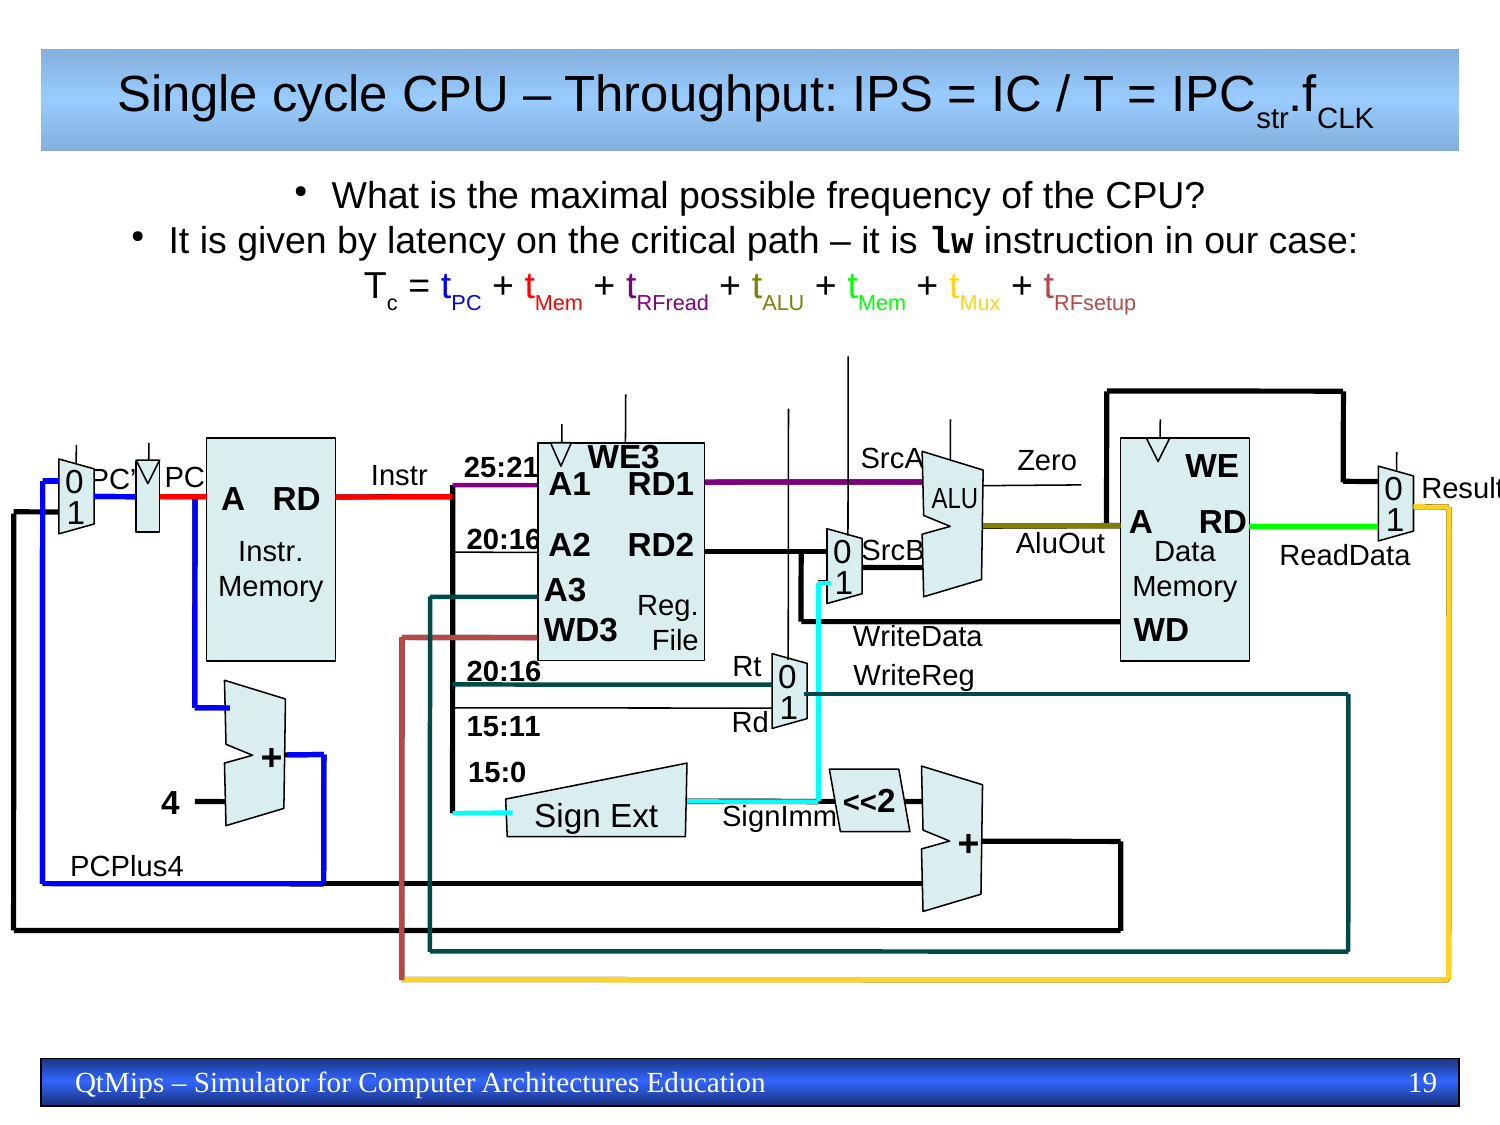

# Single cycle CPU – Throughput: IPS = IC / T = IPCstr.fCLK
What is the maximal possible frequency of the CPU?
It is given by latency on the critical path – it is lw instruction in our case:
Tc = tPC + tMem + tRFread + tALU + tMem + tMux + tRFsetup
WE3
Reg.
 File
A1 RD1
A2 RD2
A3
WD3
SrcA
Zero
Instr. Memory
A RD
Data Memory
WE
A RD
WD
25:21
Instr
PC
0
1
PC’
0
1
Result
ALU
20:16
AluOut
0
1
SrcB
ReadData
WriteData
Rt
20:16
0
1
WriteReg
Rd
15:11
+
15:0
Sign Ext
+
<<2
4
SignImm
PCPlus4
QtMips – Simulator for Computer Architectures Education
19